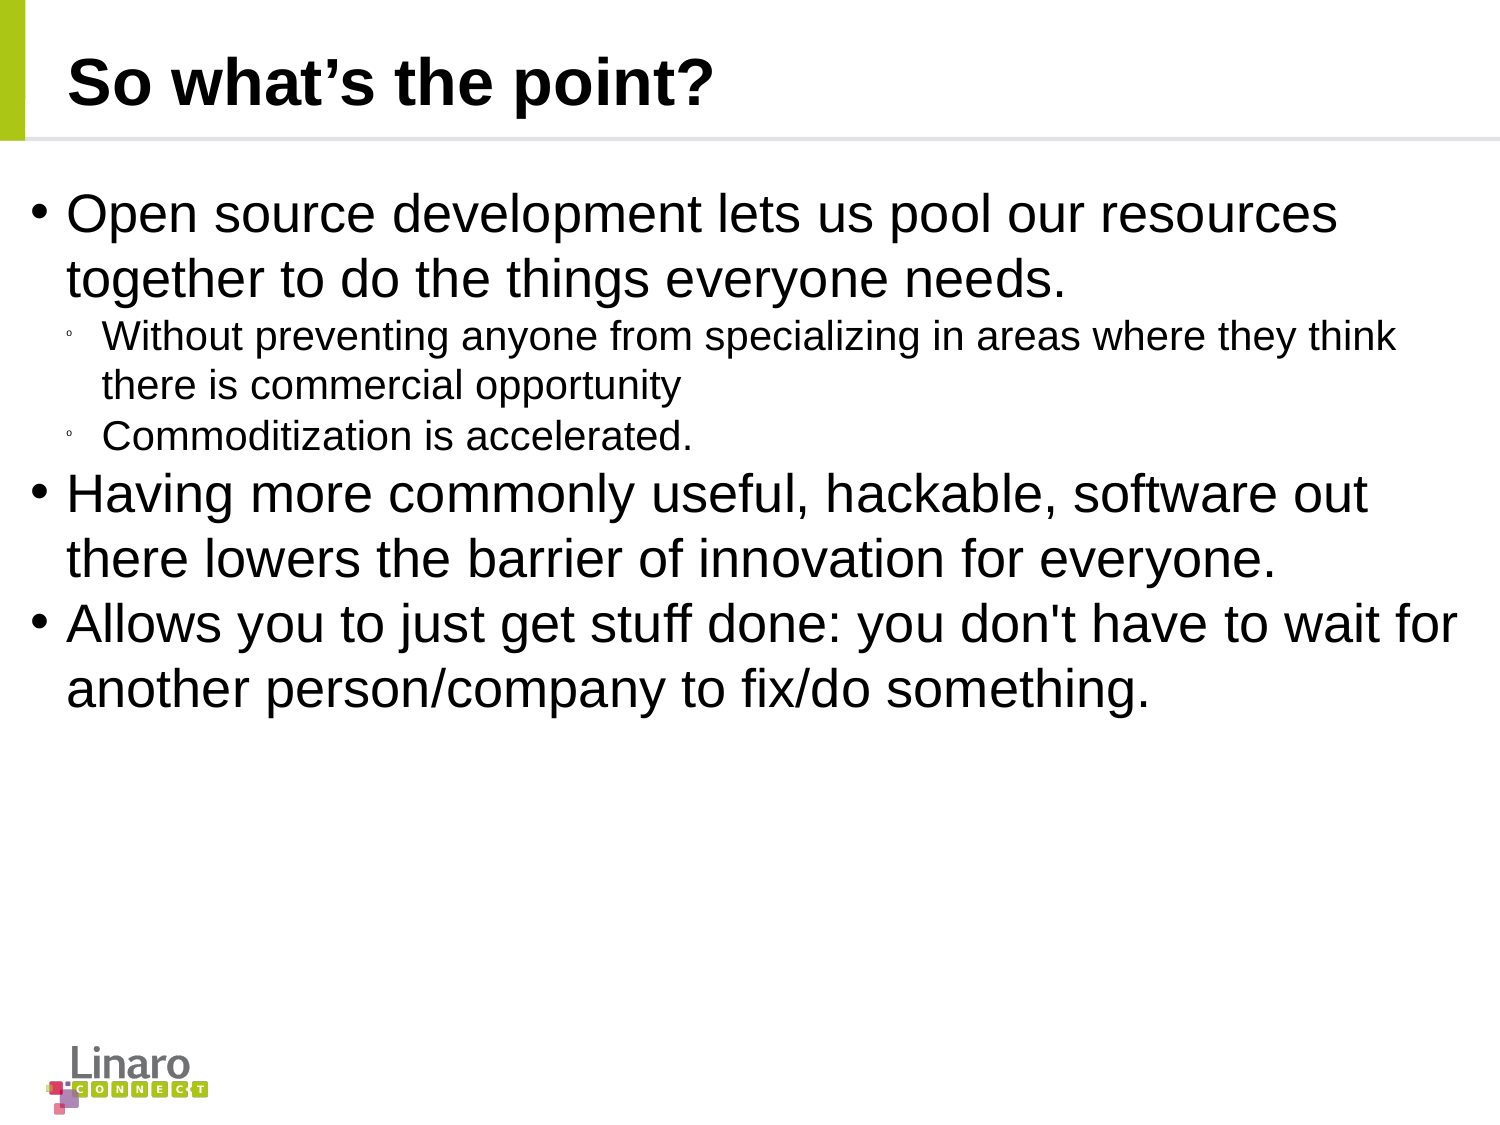

So what’s the point?
Open source development lets us pool our resources together to do the things everyone needs.
Without preventing anyone from specializing in areas where they think there is commercial opportunity
Commoditization is accelerated.
Having more commonly useful, hackable, software out there lowers the barrier of innovation for everyone.
Allows you to just get stuff done: you don't have to wait for another person/company to fix/do something.